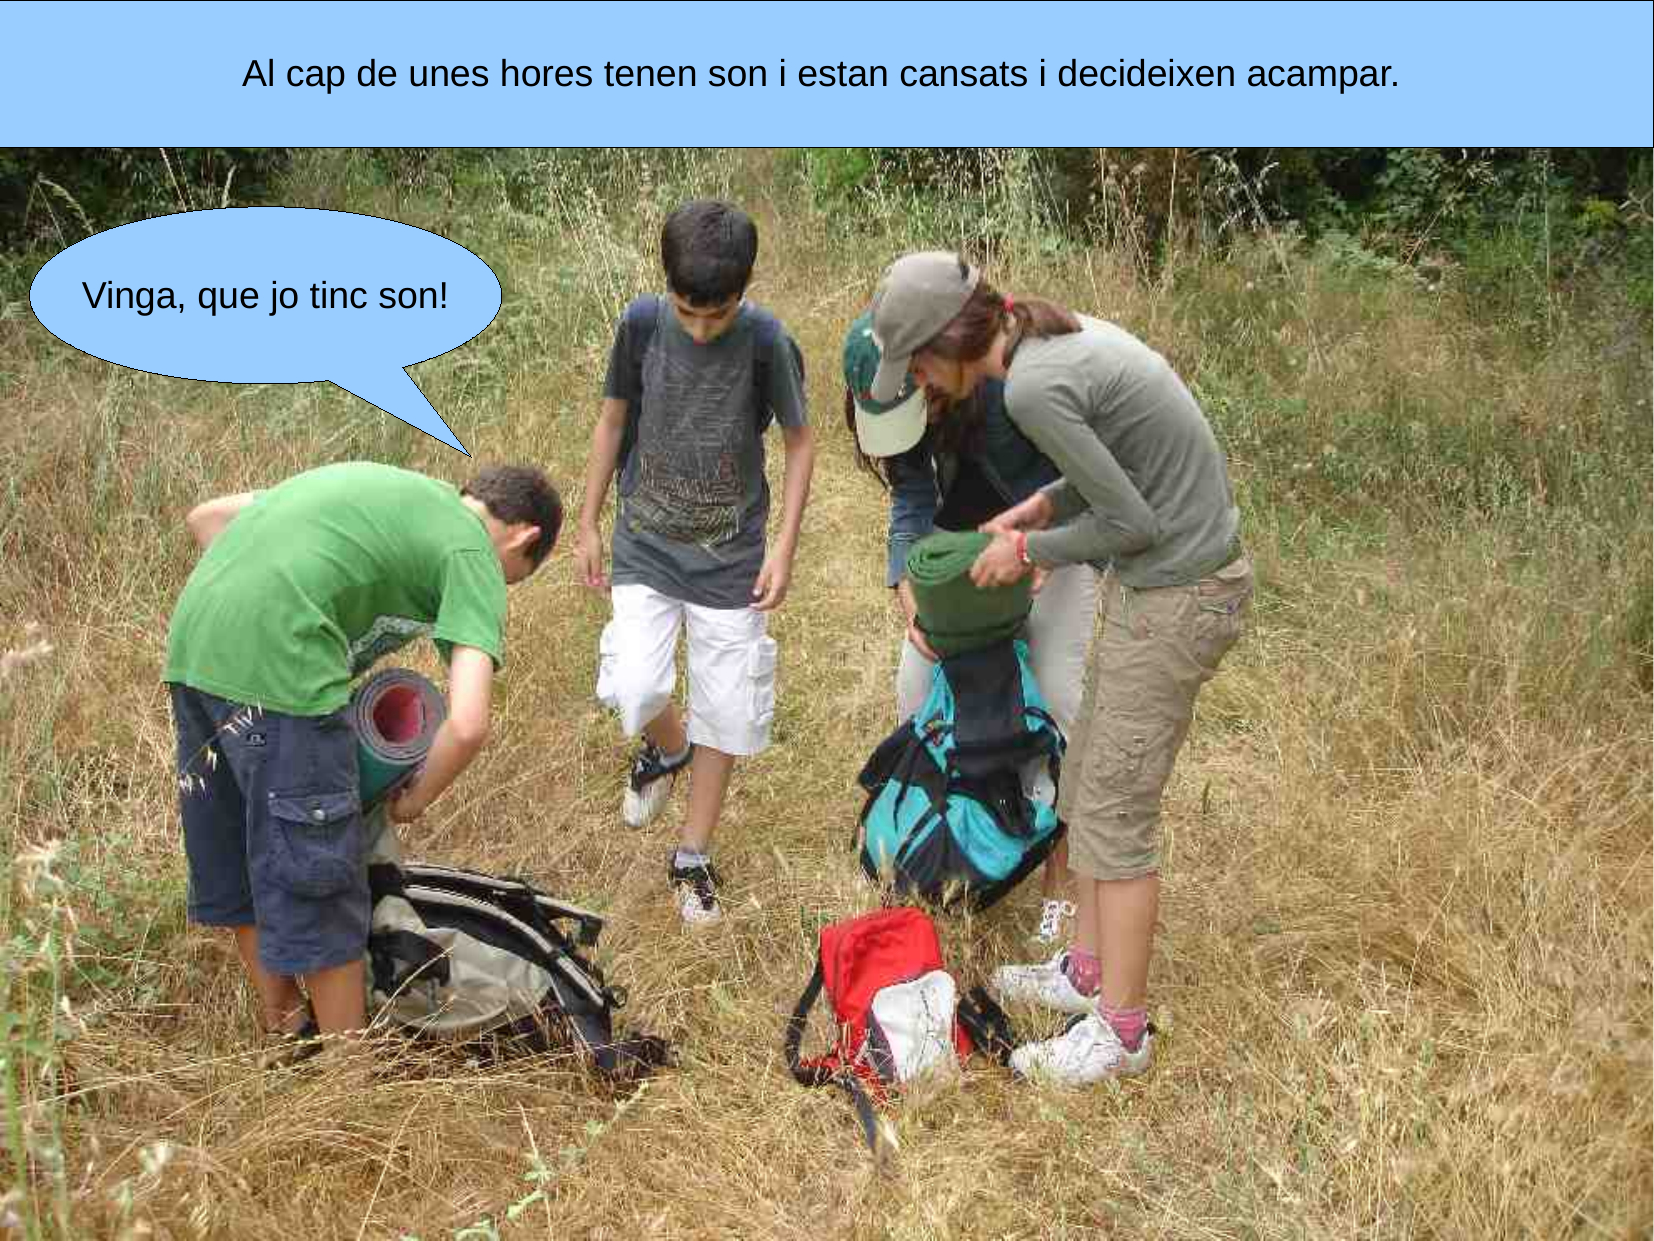

Al cap de unes hores tenen son i estan cansats i decideixen acampar.
Vinga, que jo tinc son!